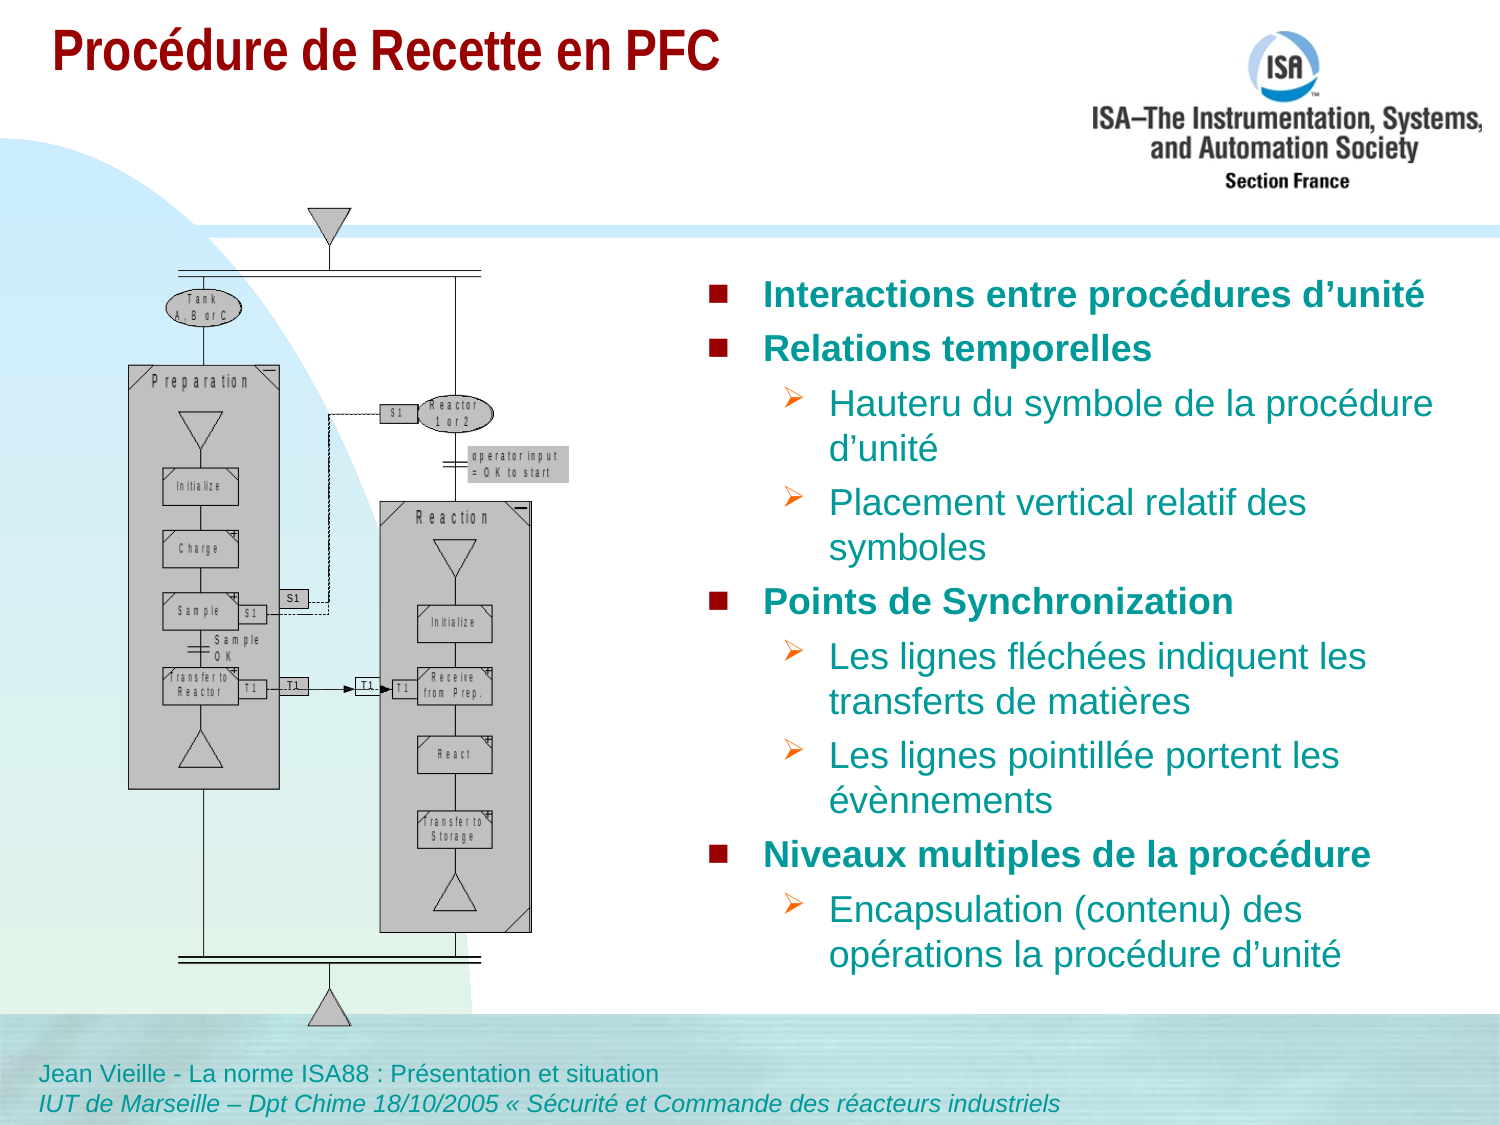

# Procédure de Recette en PFC
Interactions entre procédures d’unité
Relations temporelles
Hauteru du symbole de la procédure d’unité
Placement vertical relatif des symboles
Points de Synchronization
Les lignes fléchées indiquent les transferts de matières
Les lignes pointillée portent les évènnements
Niveaux multiples de la procédure
Encapsulation (contenu) des opérations la procédure d’unité